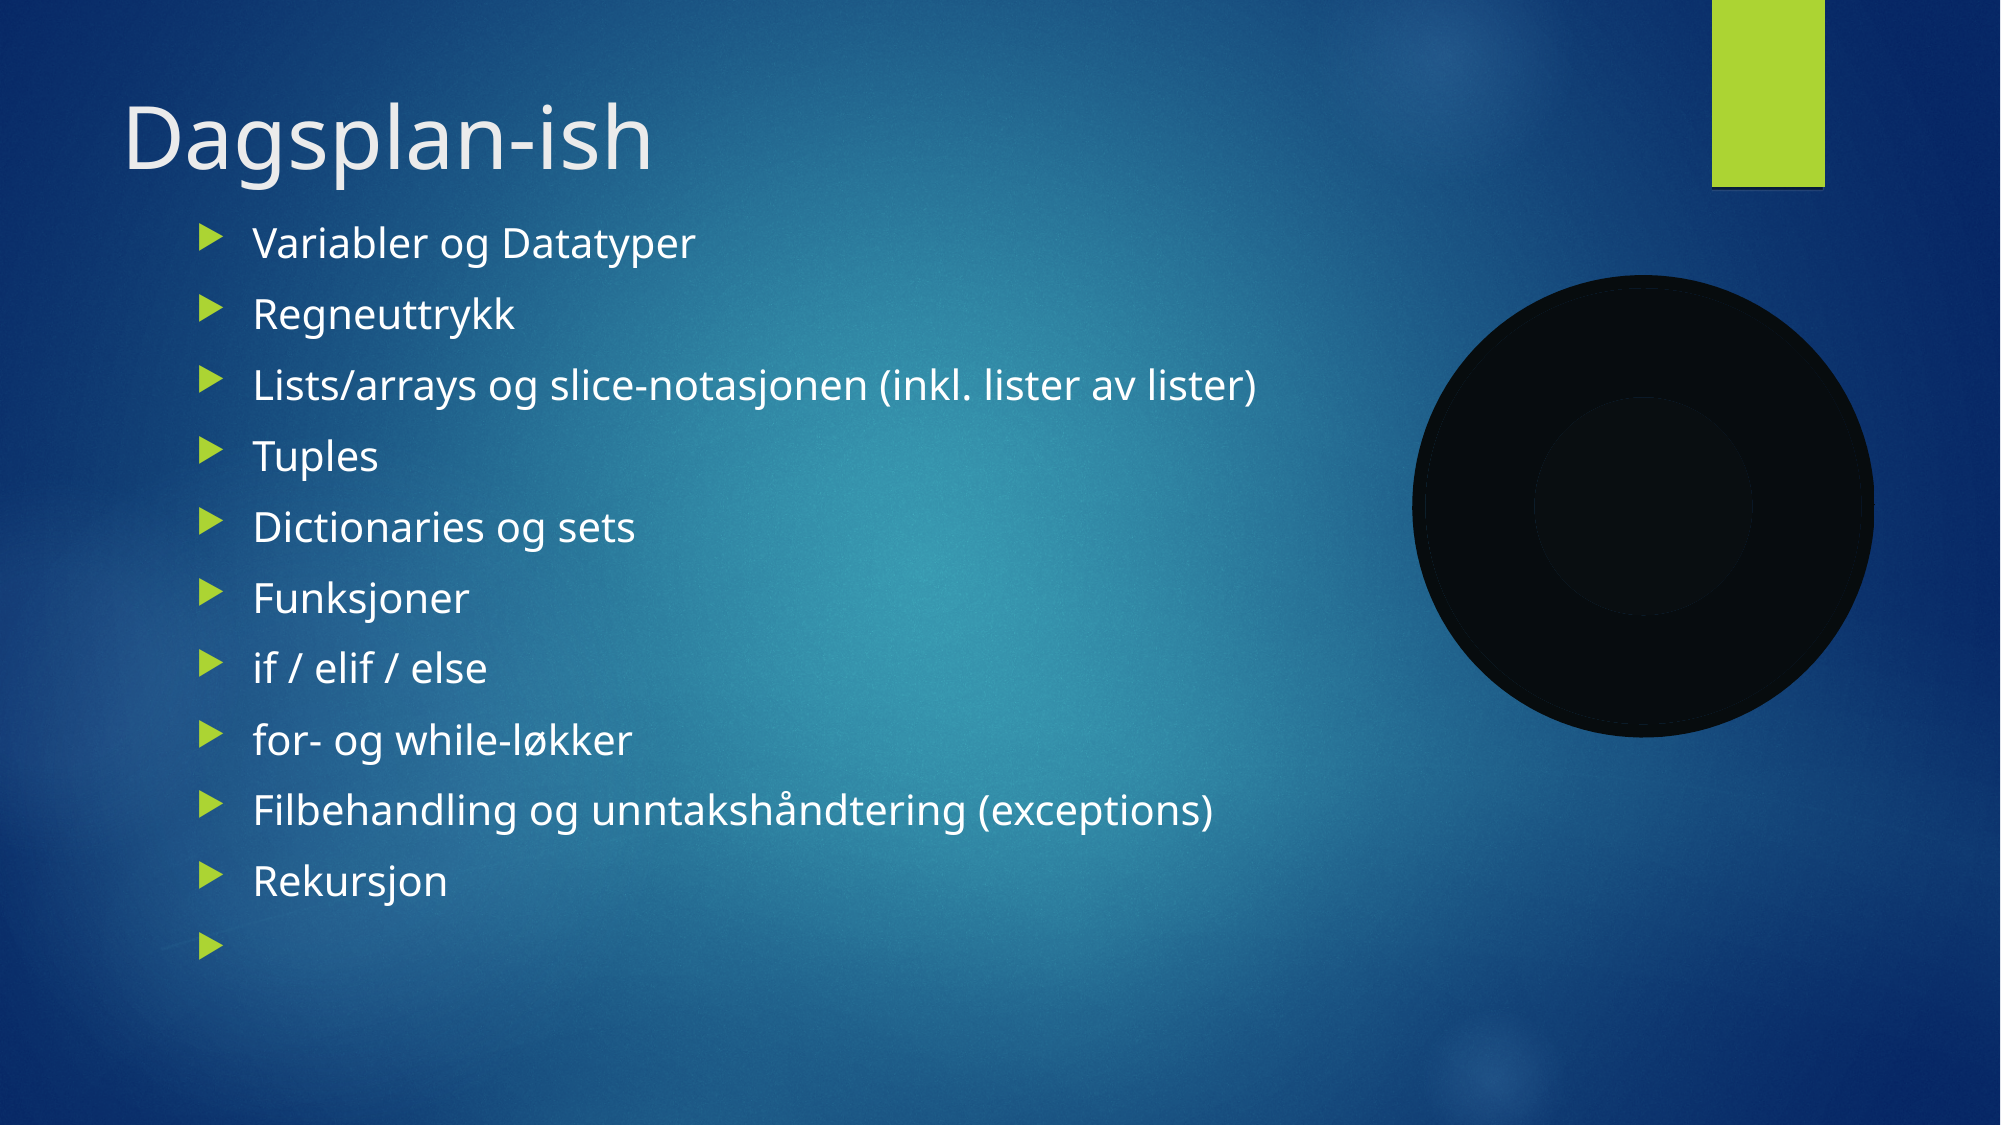

# Dagsplan-ish
Variabler og Datatyper
Regneuttrykk
Lists/arrays og slice-notasjonen (inkl. lister av lister)
Tuples
Dictionaries og sets
Funksjoner
if / elif / else
for- og while-løkker
Filbehandling og unntakshåndtering (exceptions)
Rekursjon